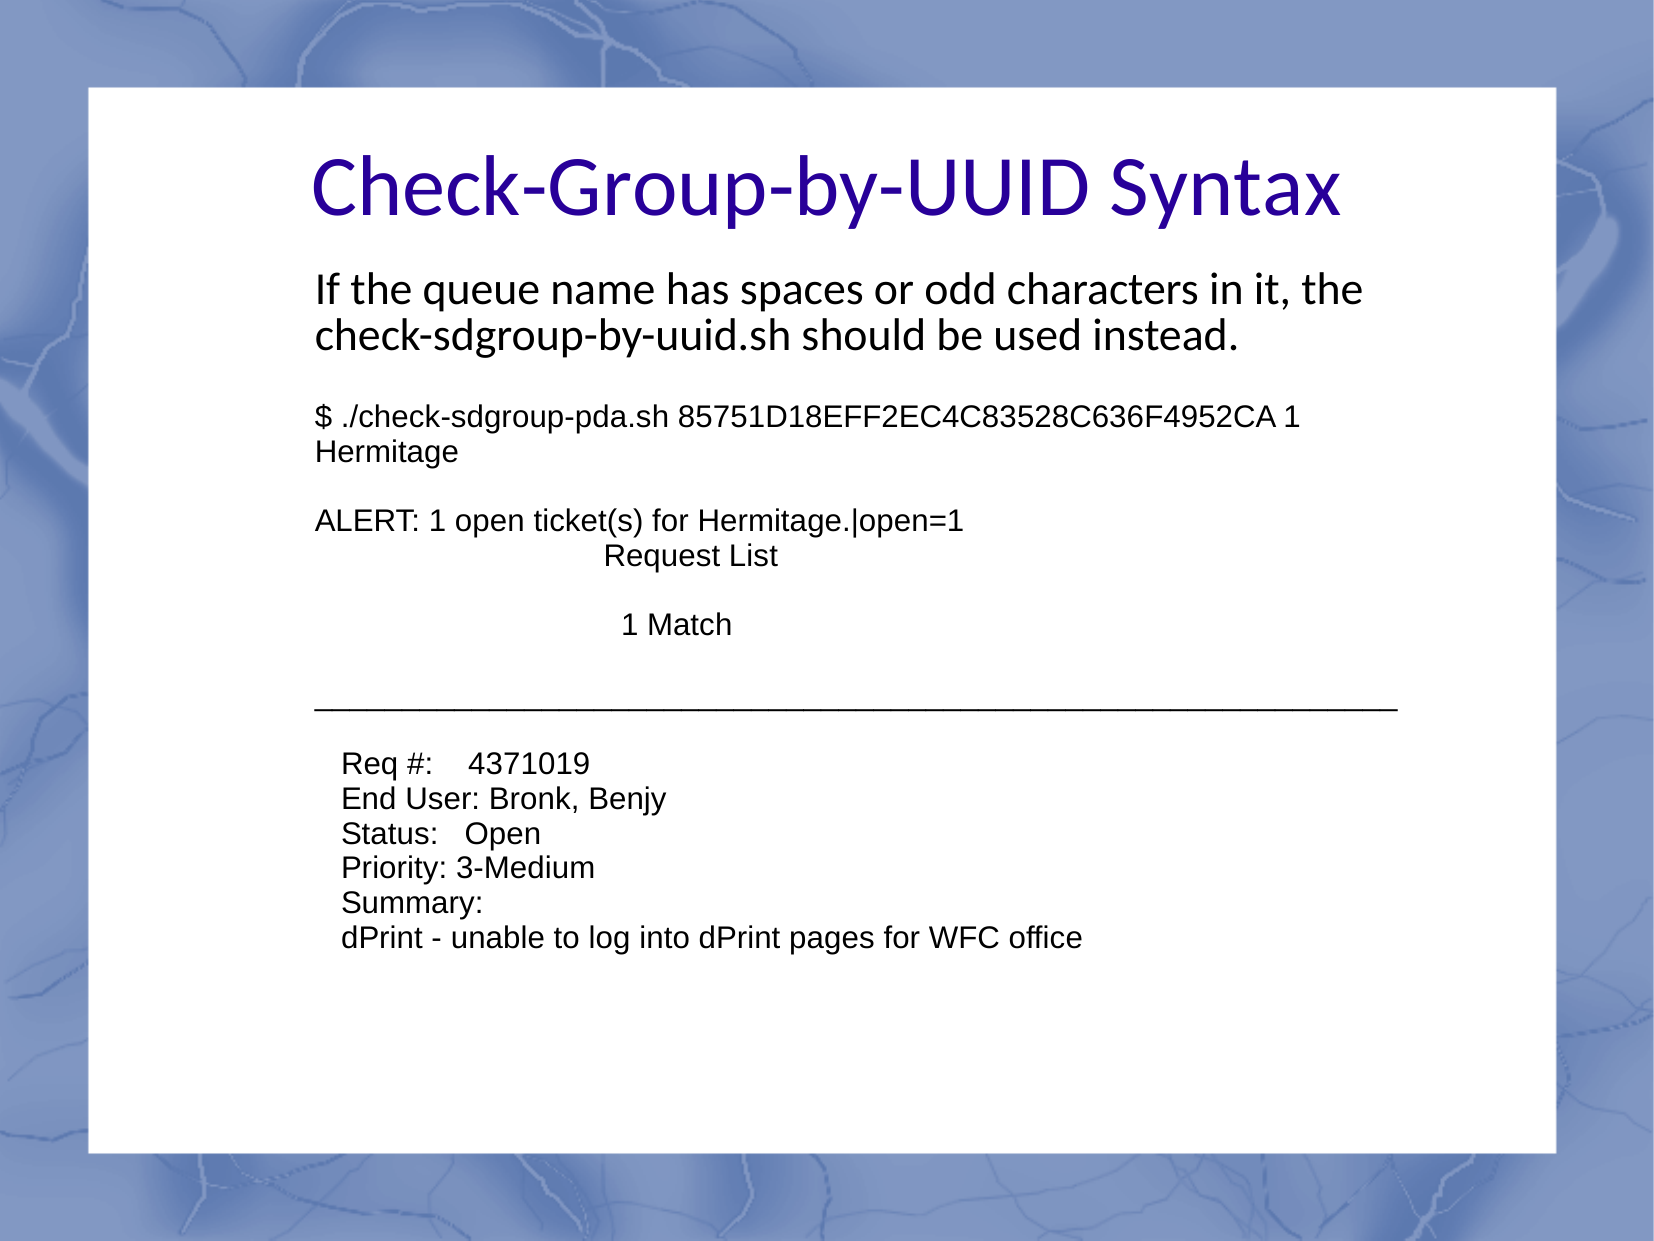

# Check-Group-by-UUID Syntax
If the queue name has spaces or odd characters in it, the check-sdgroup-by-uuid.sh should be used instead.
$ ./check-sdgroup-pda.sh 85751D18EFF2EC4C83528C636F4952CA 1 Hermitage
ALERT: 1 open ticket(s) for Hermitage.|open=1
 Request List
 1 Match
 ______________________________________________________________
 Req #: 4371019
 End User: Bronk, Benjy
 Status: Open
 Priority: 3-Medium
 Summary:
 dPrint - unable to log into dPrint pages for WFC office